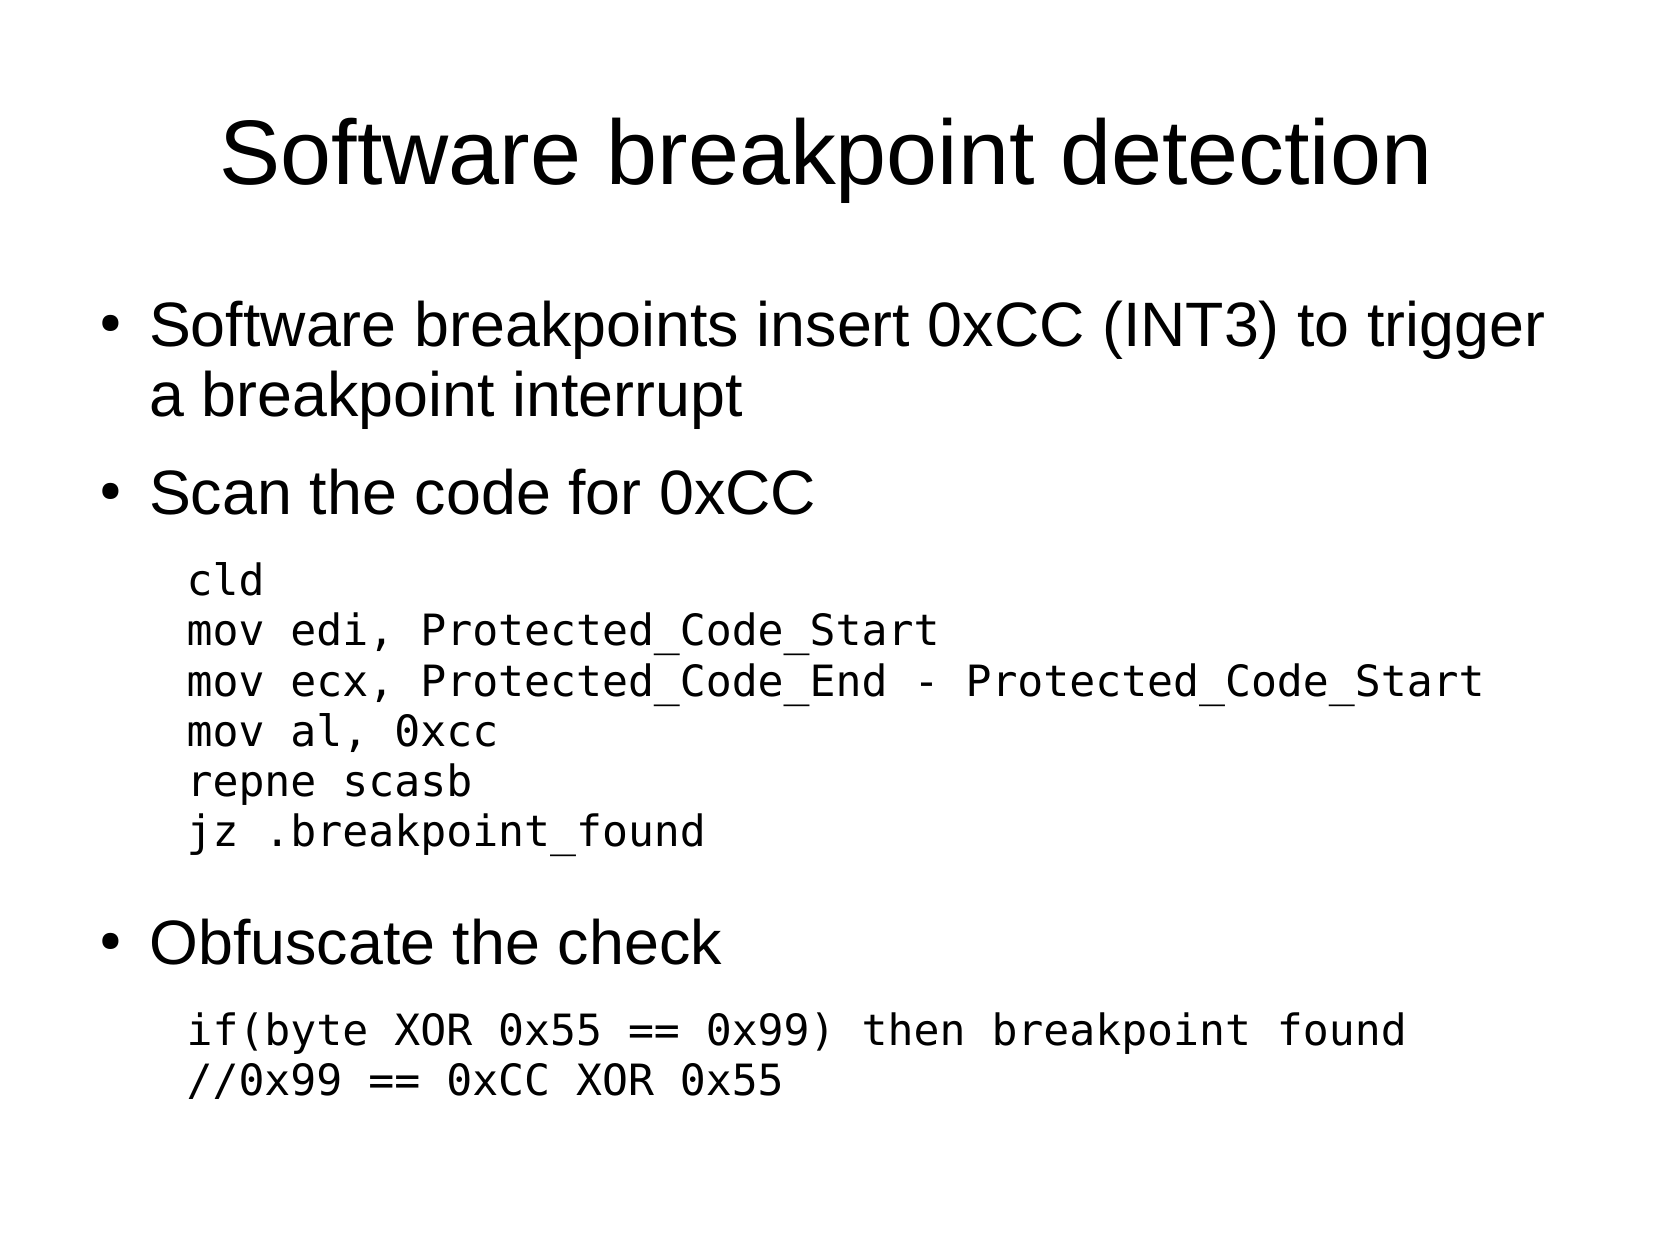

# Software breakpoint detection
Software breakpoints insert 0xCC (INT3) to trigger a breakpoint interrupt
Scan the code for 0xCC
 cld
 mov edi, Protected_Code_Start
 mov ecx, Protected_Code_End - Protected_Code_Start
 mov al, 0xcc
 repne scasb
 jz .breakpoint_found
Obfuscate the check
 if(byte XOR 0x55 == 0x99) then breakpoint found
 //0x99 == 0xCC XOR 0x55